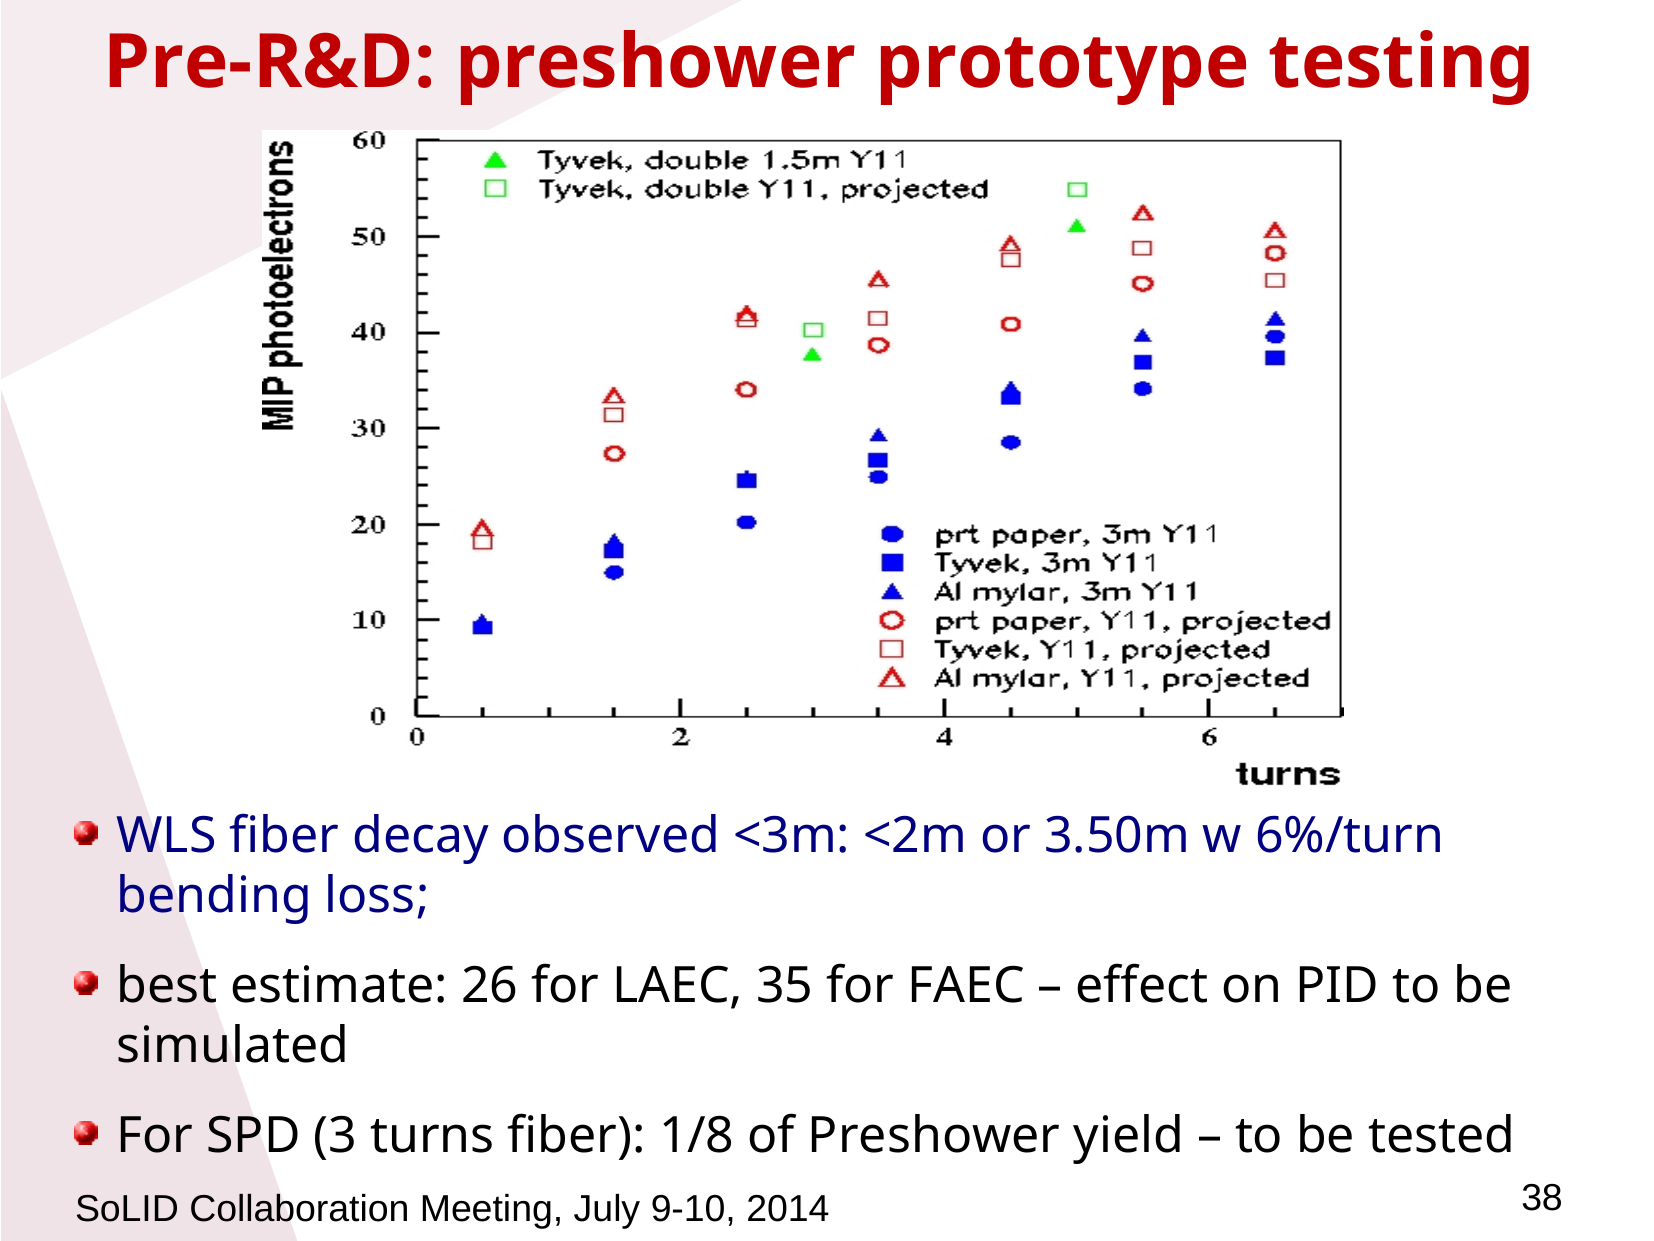

# Pre-R&D: preshower prototype testing
WLS fiber decay observed <3m: <2m or 3.50m w 6%/turn bending loss;
best estimate: 26 for LAEC, 35 for FAEC – effect on PID to be simulated
For SPD (3 turns fiber): 1/8 of Preshower yield – to be tested
38